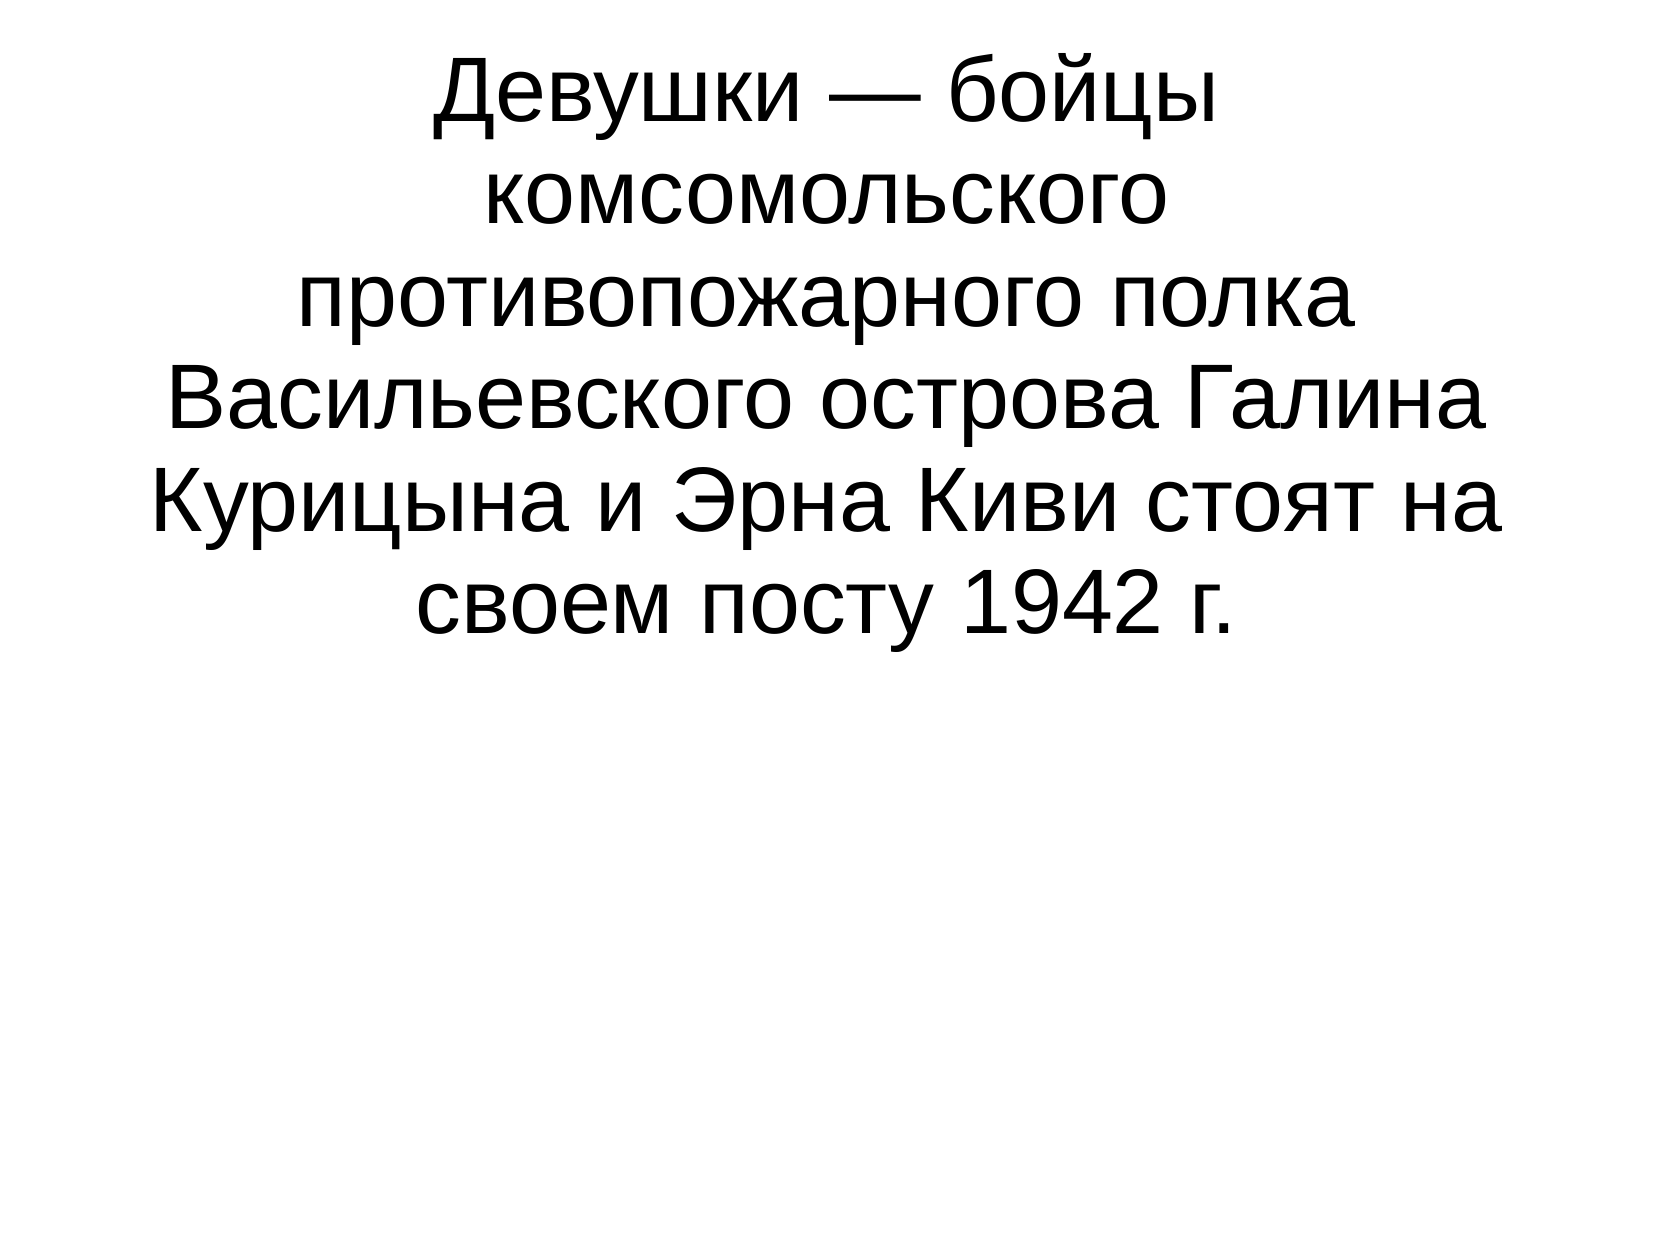

# Девушки — бойцы комсомольского противопожарного полка Васильевского острова Галина Курицына и Эрна Киви стоят на своем посту 1942 г.